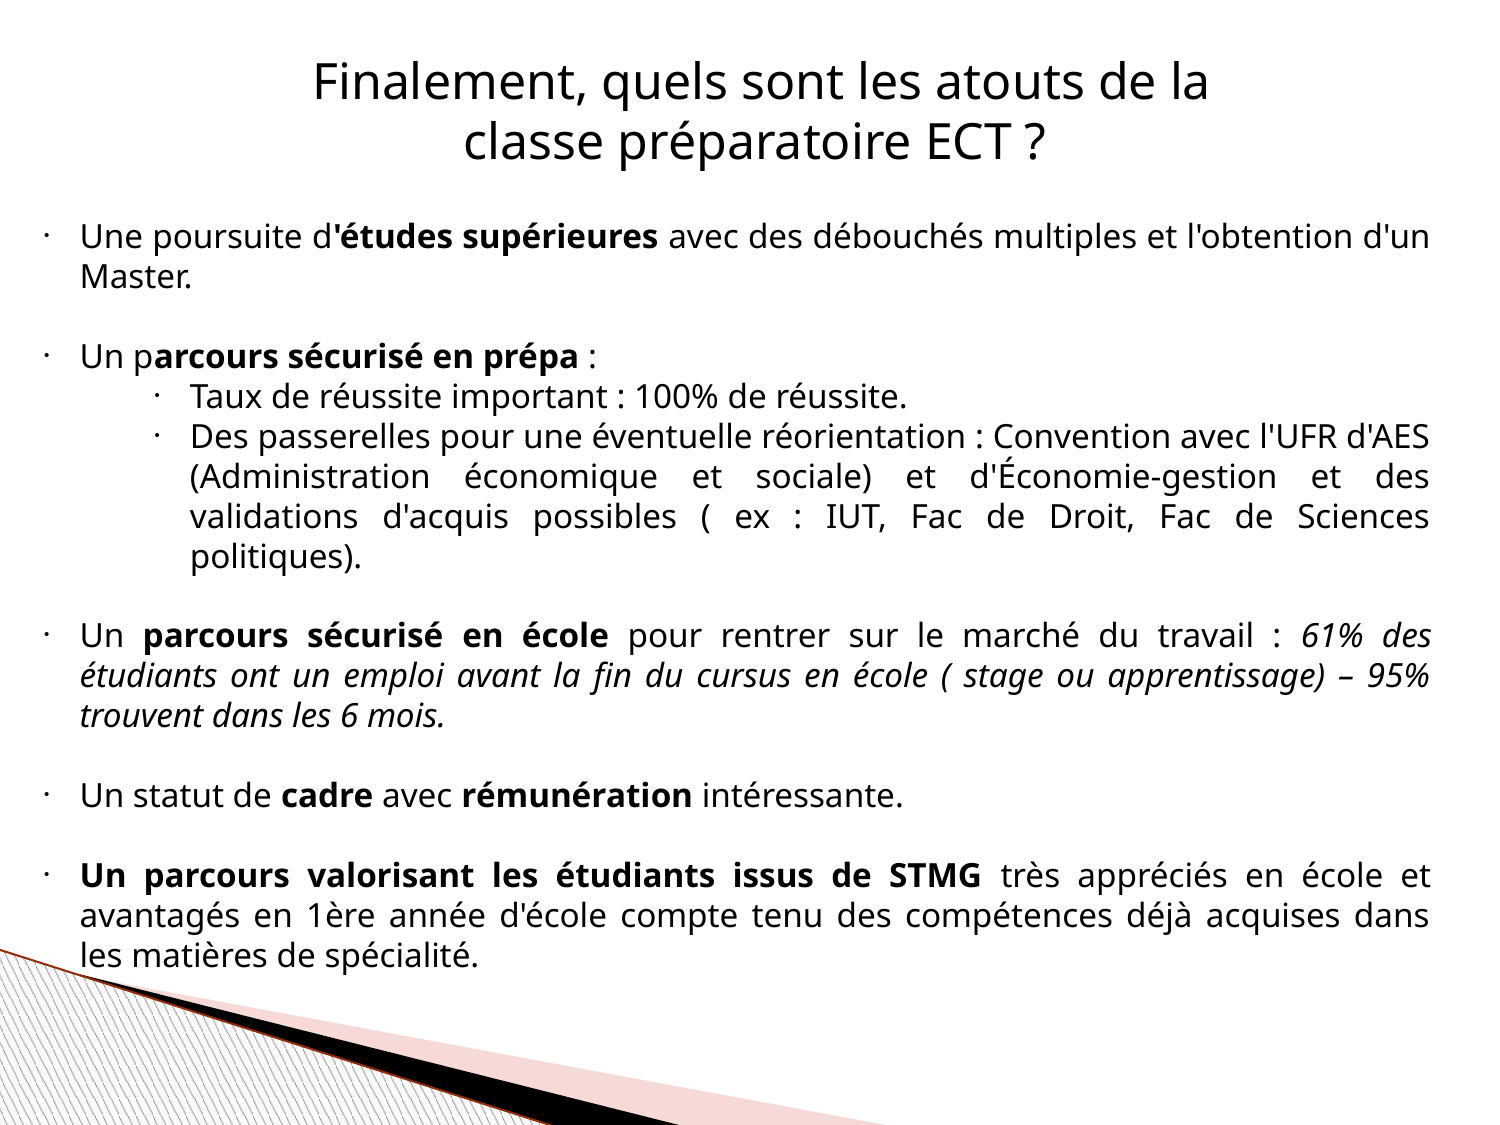

Finalement, quels sont les atouts de la classe préparatoire ECT ?
Une poursuite d'études supérieures avec des débouchés multiples et l'obtention d'un Master.
Un parcours sécurisé en prépa :
Taux de réussite important : 100% de réussite.
Des passerelles pour une éventuelle réorientation : Convention avec l'UFR d'AES (Administration économique et sociale) et d'Économie-gestion et des validations d'acquis possibles ( ex : IUT, Fac de Droit, Fac de Sciences politiques).
Un parcours sécurisé en école pour rentrer sur le marché du travail : 61% des étudiants ont un emploi avant la fin du cursus en école ( stage ou apprentissage) – 95% trouvent dans les 6 mois.
Un statut de cadre avec rémunération intéressante.
Un parcours valorisant les étudiants issus de STMG très appréciés en école et avantagés en 1ère année d'école compte tenu des compétences déjà acquises dans les matières de spécialité.